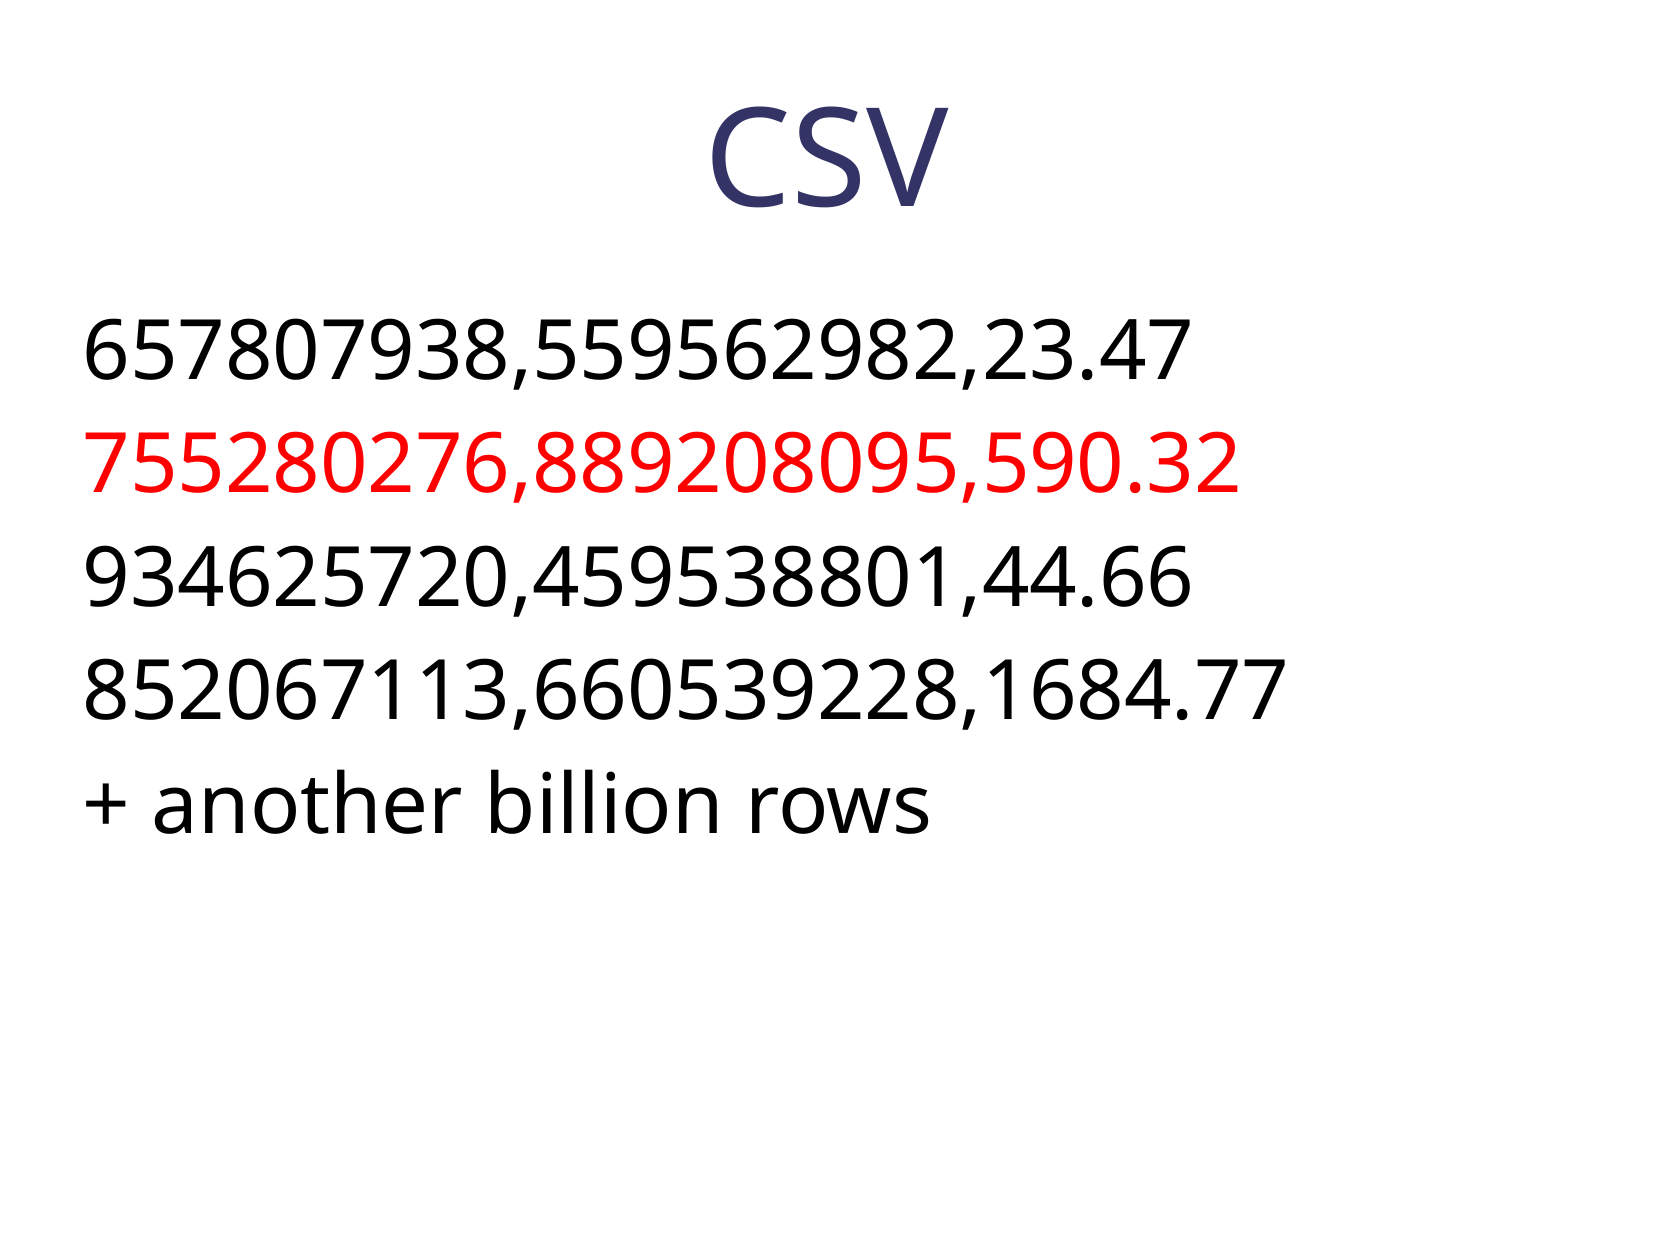

# CSV
657807938,559562982,23.47
755280276,889208095,590.32
934625720,459538801,44.66
852067113,660539228,1684.77
+ another billion rows